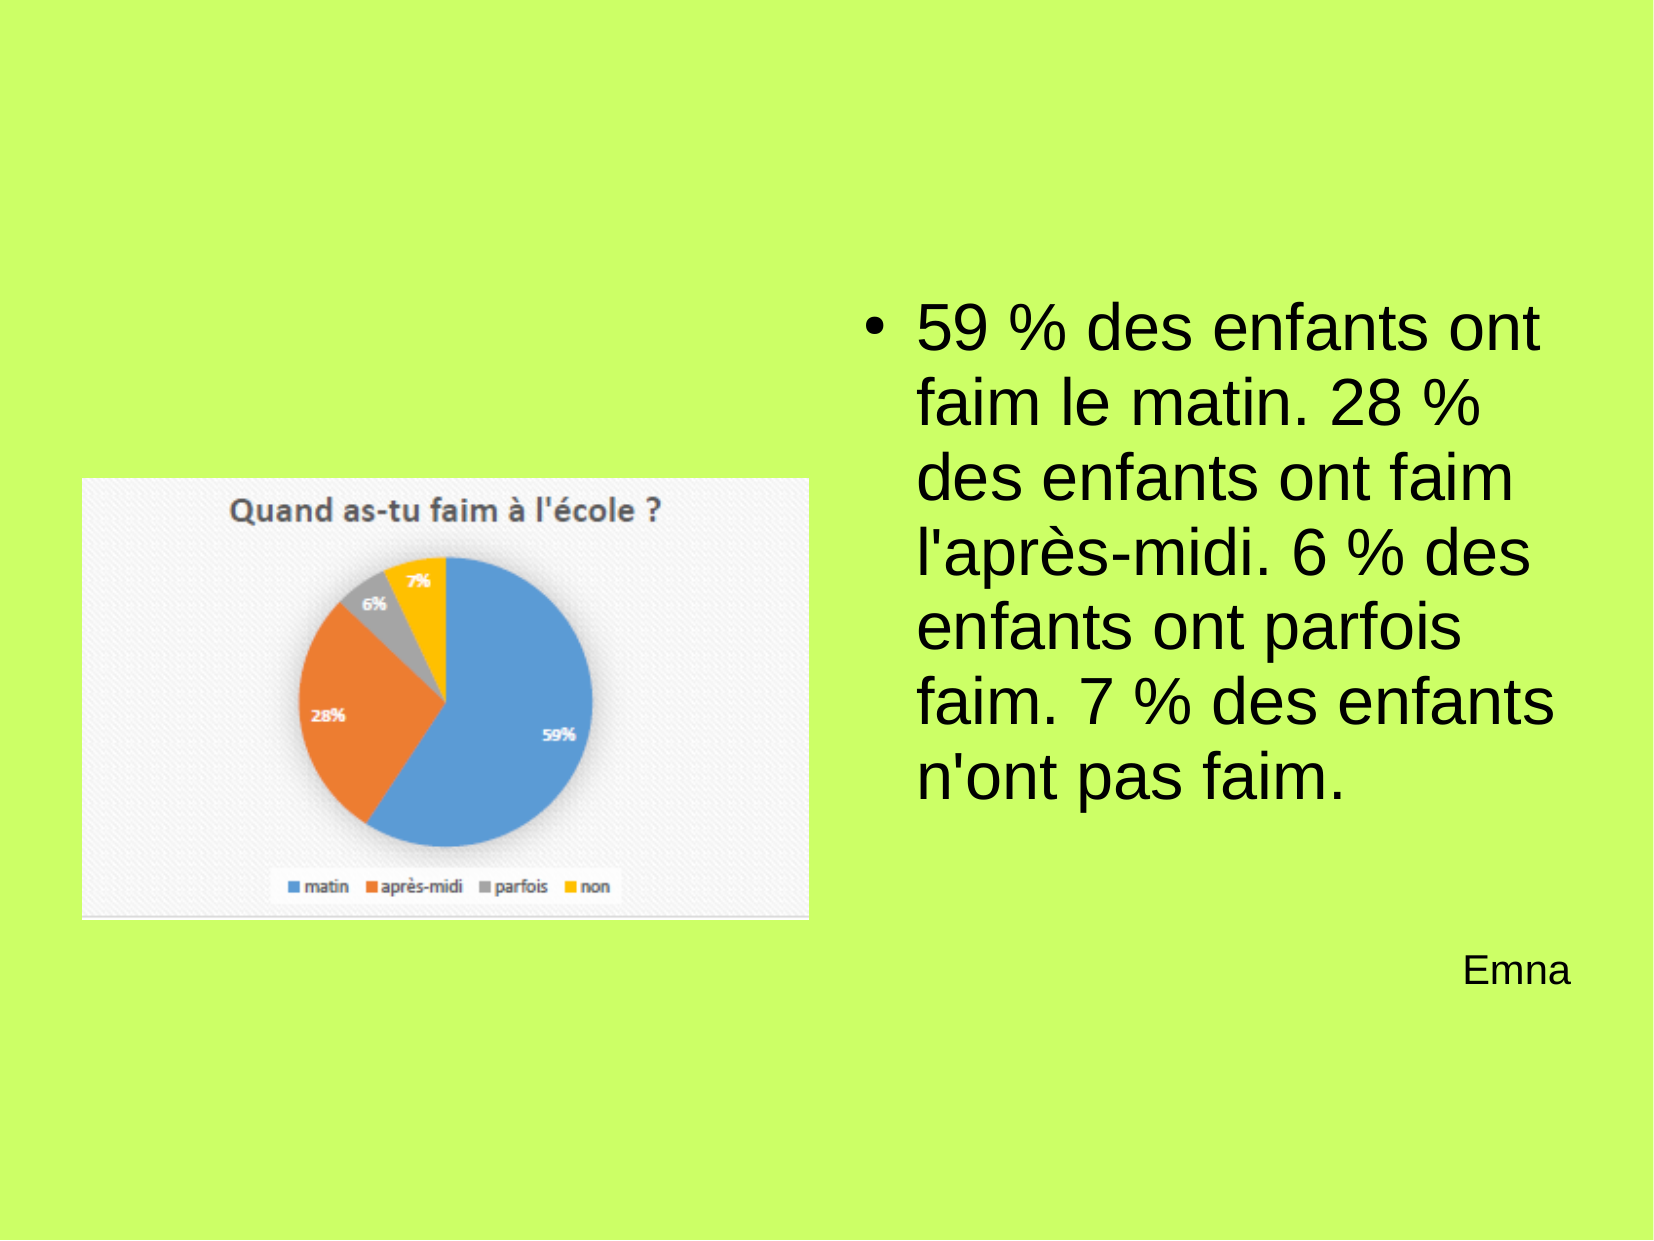

#
59 % des enfants ont faim le matin. 28 % des enfants ont faim l'après-midi. 6 % des enfants ont parfois faim. 7 % des enfants n'ont pas faim.
Emna